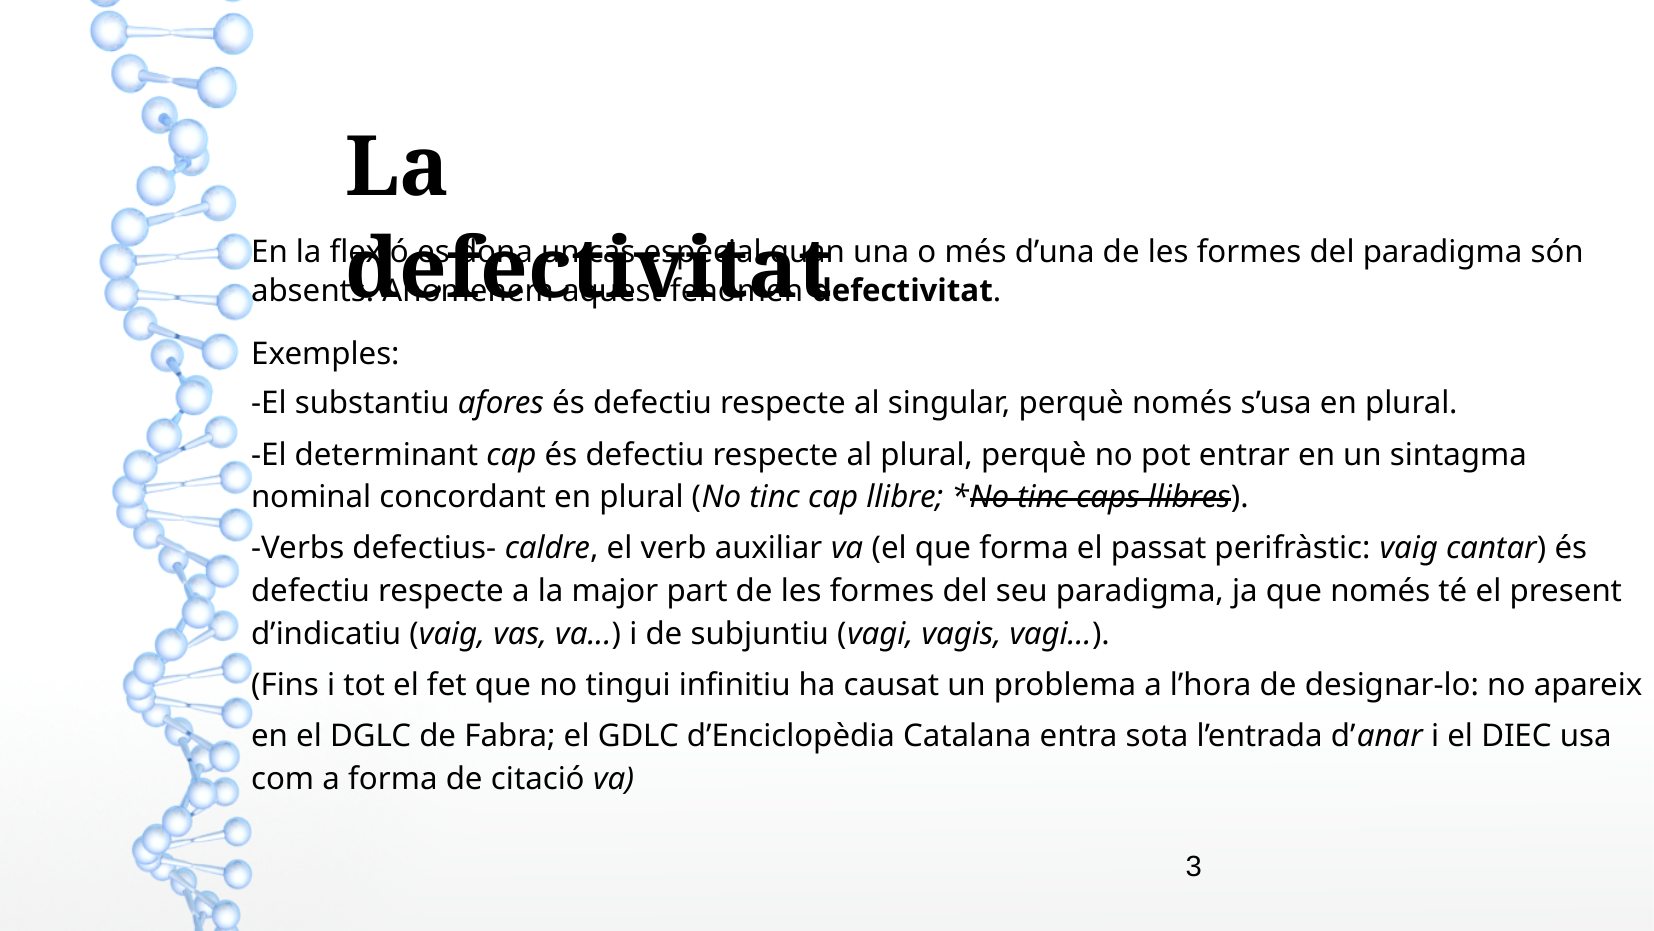

La defectivitat
En la flexió es dona un cas especial quan una o més d’una de les formes del paradigma són absents. Anomenem aquest fenomen defectivitat.
Exemples:
-El substantiu afores és defectiu respecte al singular, perquè només s’usa en plural.
-El determinant cap és defectiu respecte al plural, perquè no pot entrar en un sintagma nominal concordant en plural (No tinc cap llibre; *No tinc caps llibres).
-Verbs defectius- caldre, el verb auxiliar va (el que forma el passat perifràstic: vaig cantar) és defectiu respecte a la major part de les formes del seu paradigma, ja que només té el present d’indicatiu (vaig, vas, va...) i de subjuntiu (vagi, vagis, vagi...).
(Fins i tot el fet que no tingui infinitiu ha causat un problema a l’hora de designar-lo: no apareix
en el DGLC de Fabra; el GDLC d’Enciclopèdia Catalana entra sota l’entrada d’anar i el DIEC usa com a forma de citació va)